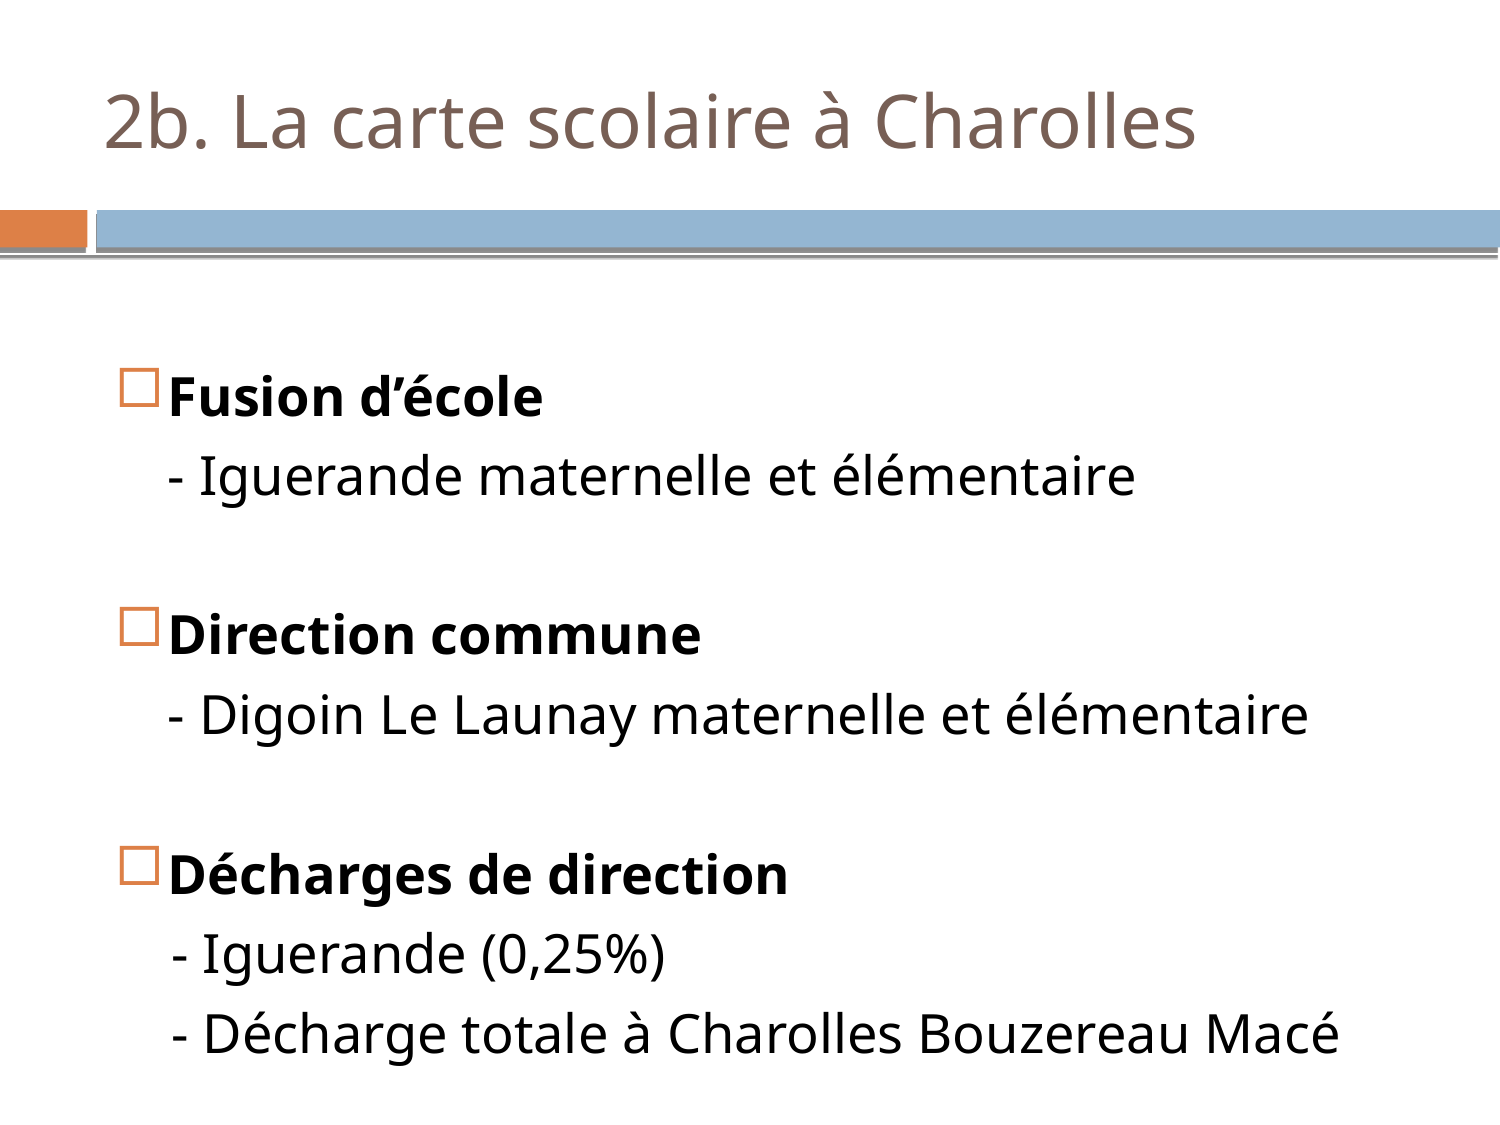

# 2b. La carte scolaire à Charolles
Fusion d’école
- Iguerande maternelle et élémentaire
Direction commune
- Digoin Le Launay maternelle et élémentaire
Décharges de direction
 - Iguerande (0,25%)
 - Décharge totale à Charolles Bouzereau Macé